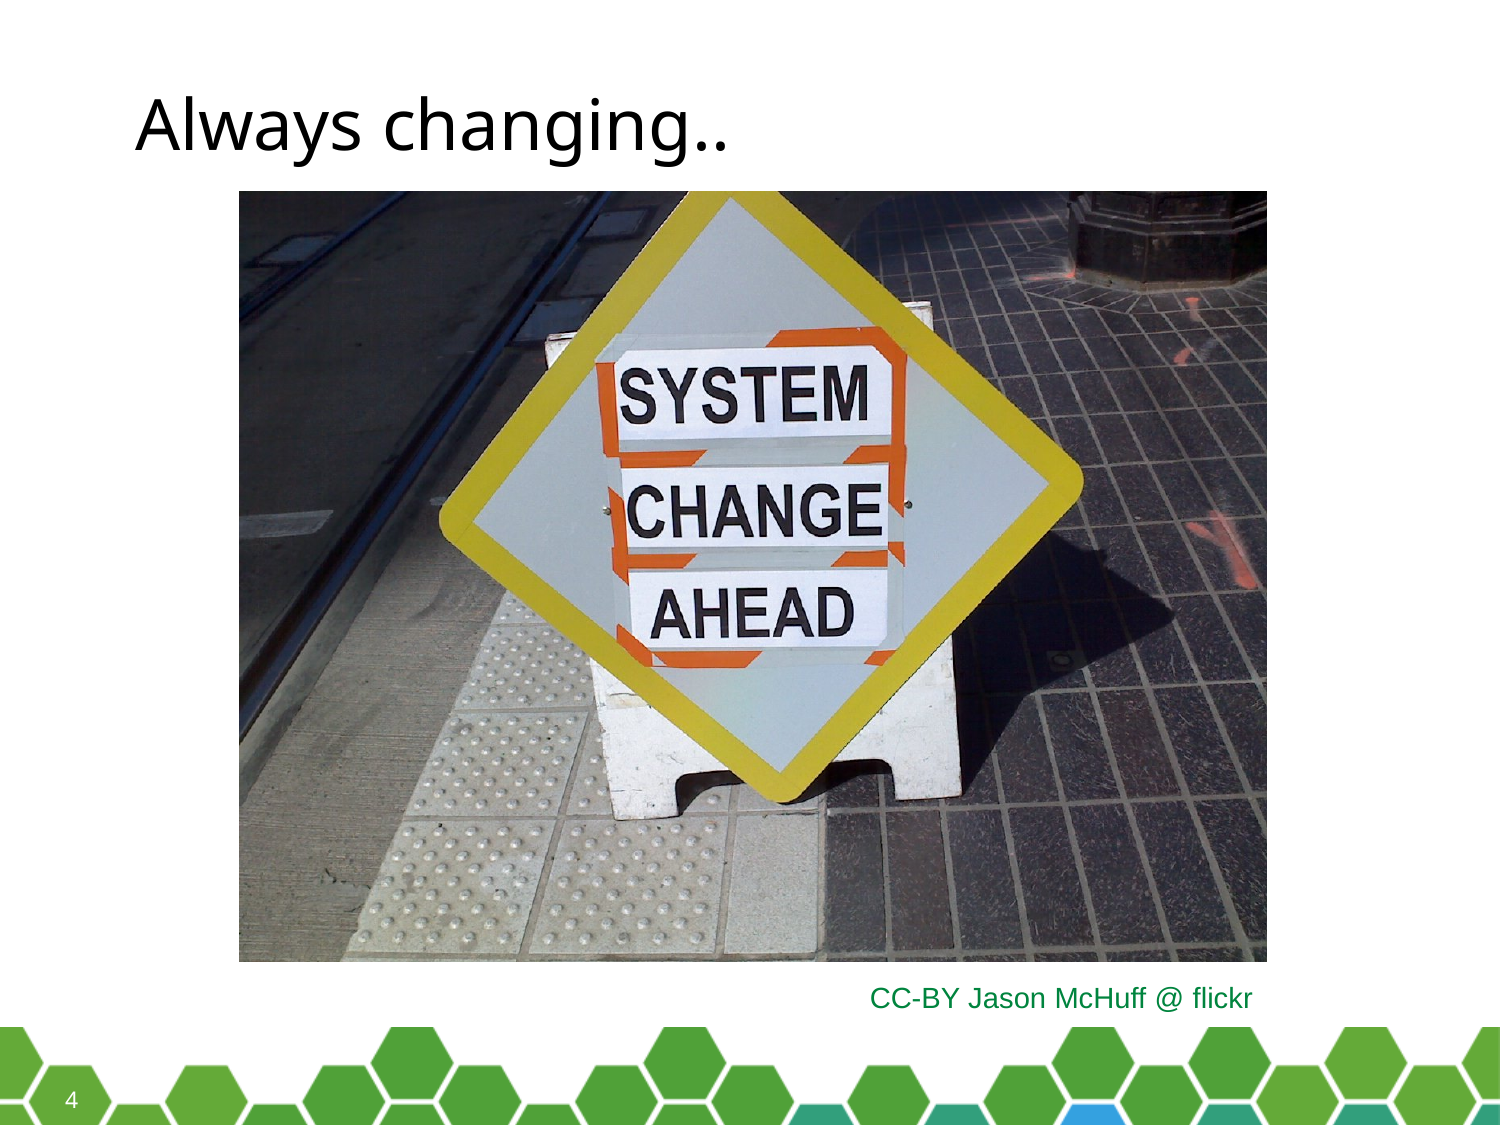

# Always changing..
CC-BY Jason McHuff @ flickr